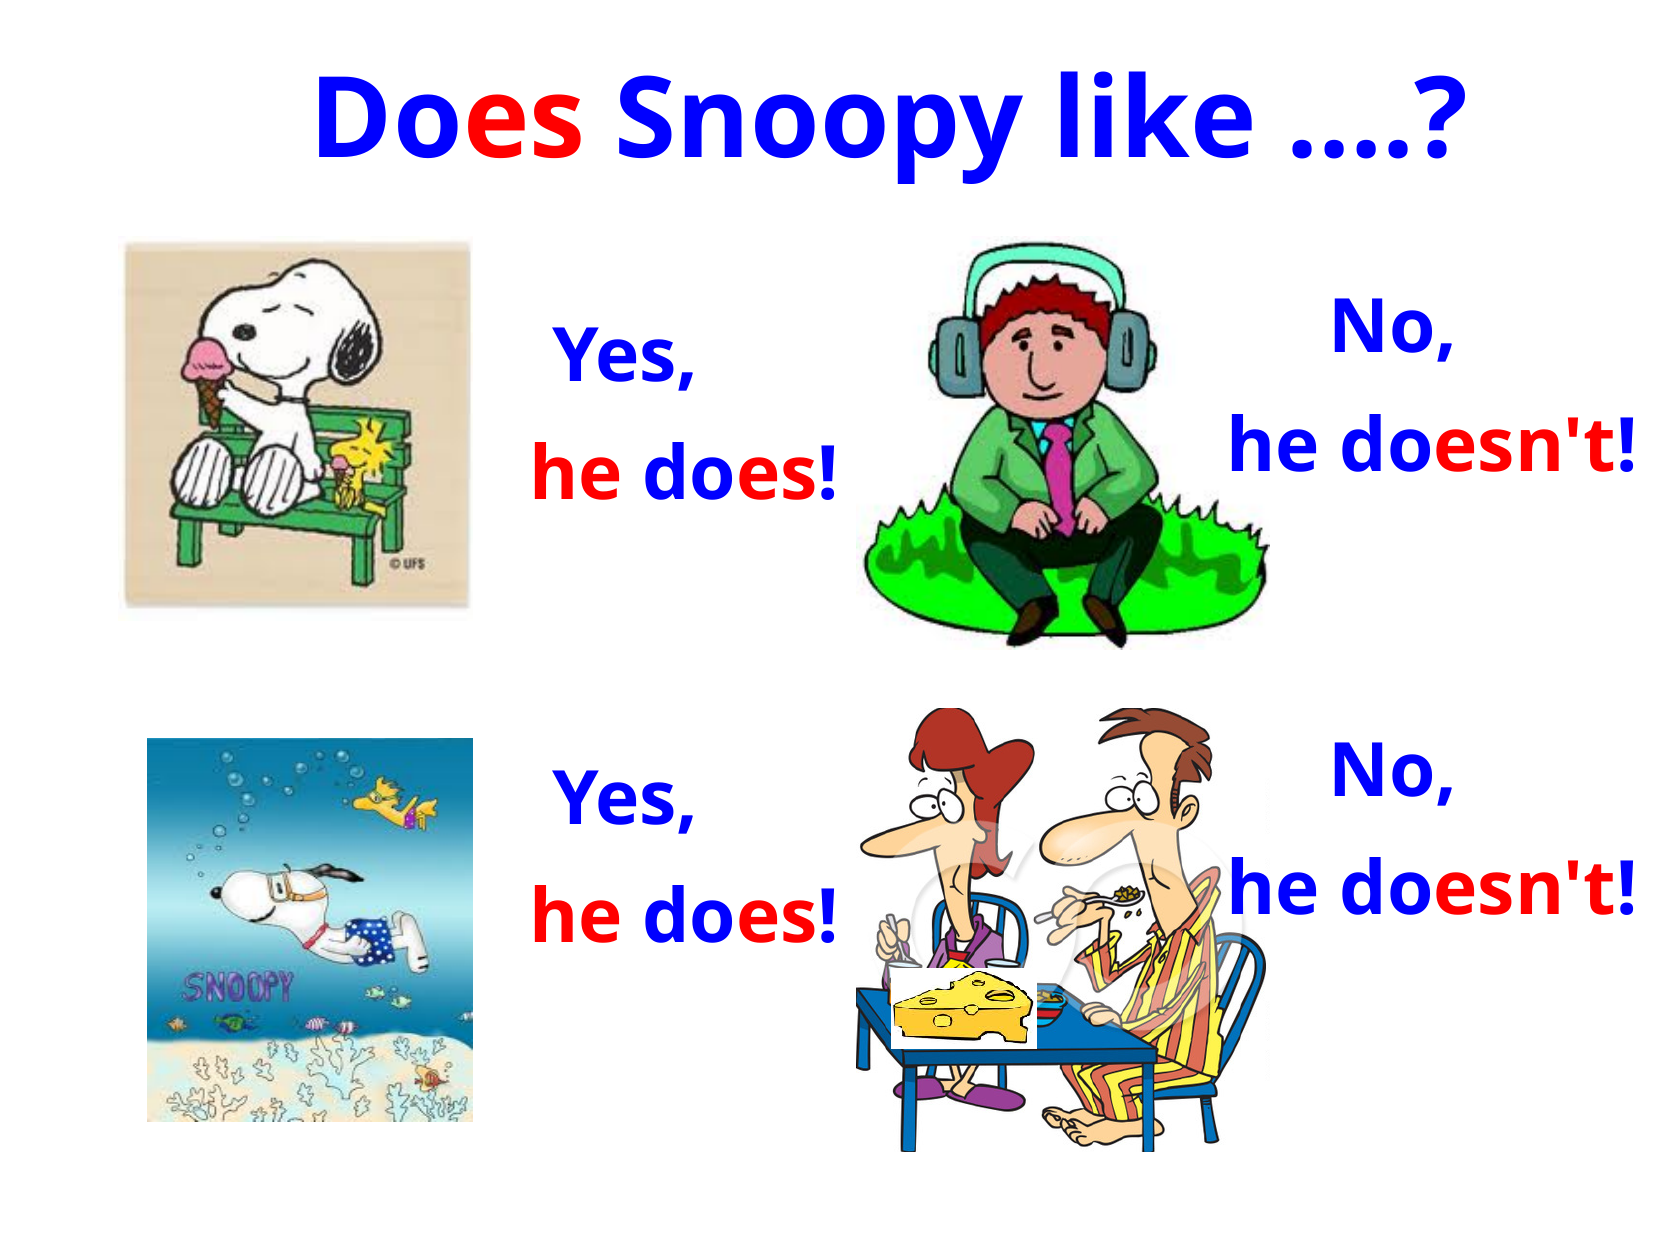

Does Snoopy like ….?
No,
Yes,
he doesn't!
he does!
No,
Yes,
he doesn't!
he does!